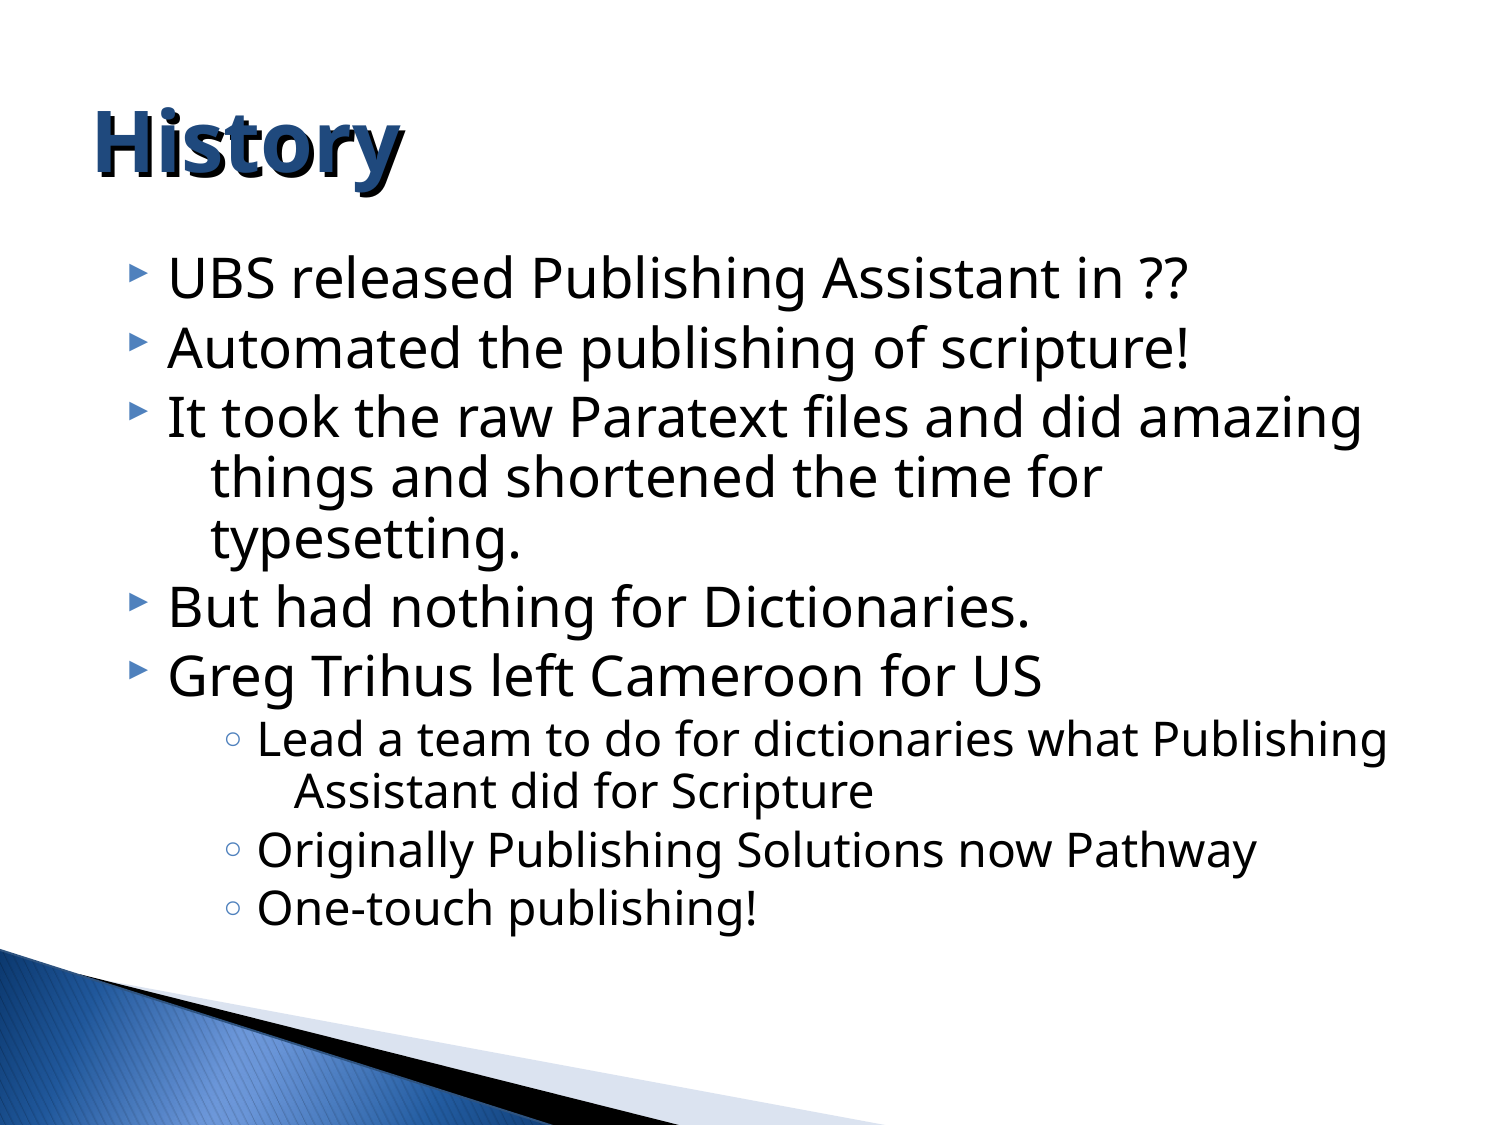

History
# UBS released Publishing Assistant in ??
Automated the publishing of scripture!
It took the raw Paratext files and did amazing things and shortened the time for typesetting.
But had nothing for Dictionaries.
Greg Trihus left Cameroon for US
Lead a team to do for dictionaries what Publishing Assistant did for Scripture
Originally Publishing Solutions now Pathway
One-touch publishing!